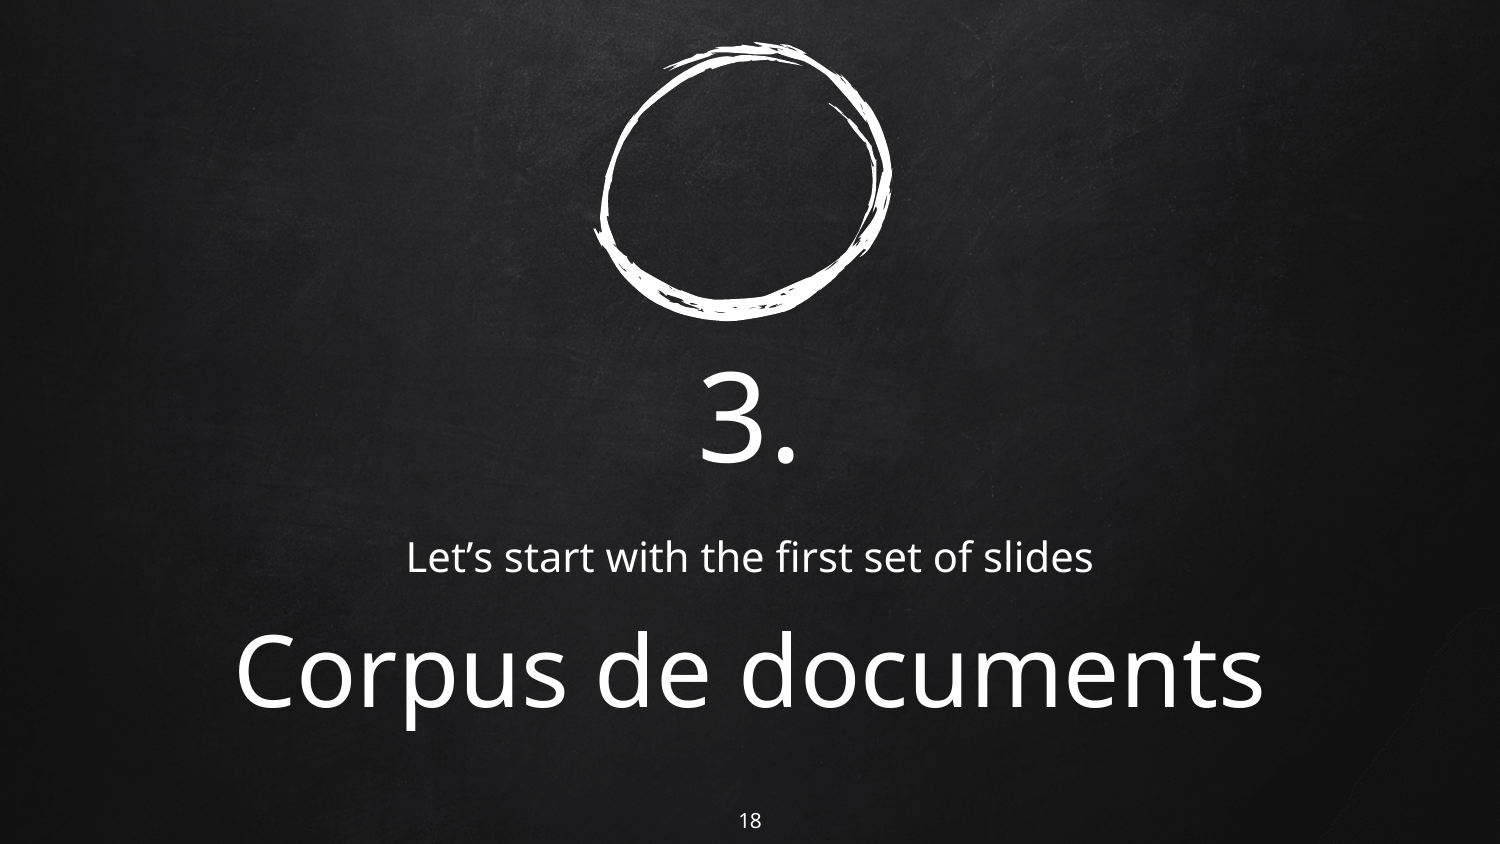

# 3.
Corpus de documents
Let’s start with the first set of slides
17